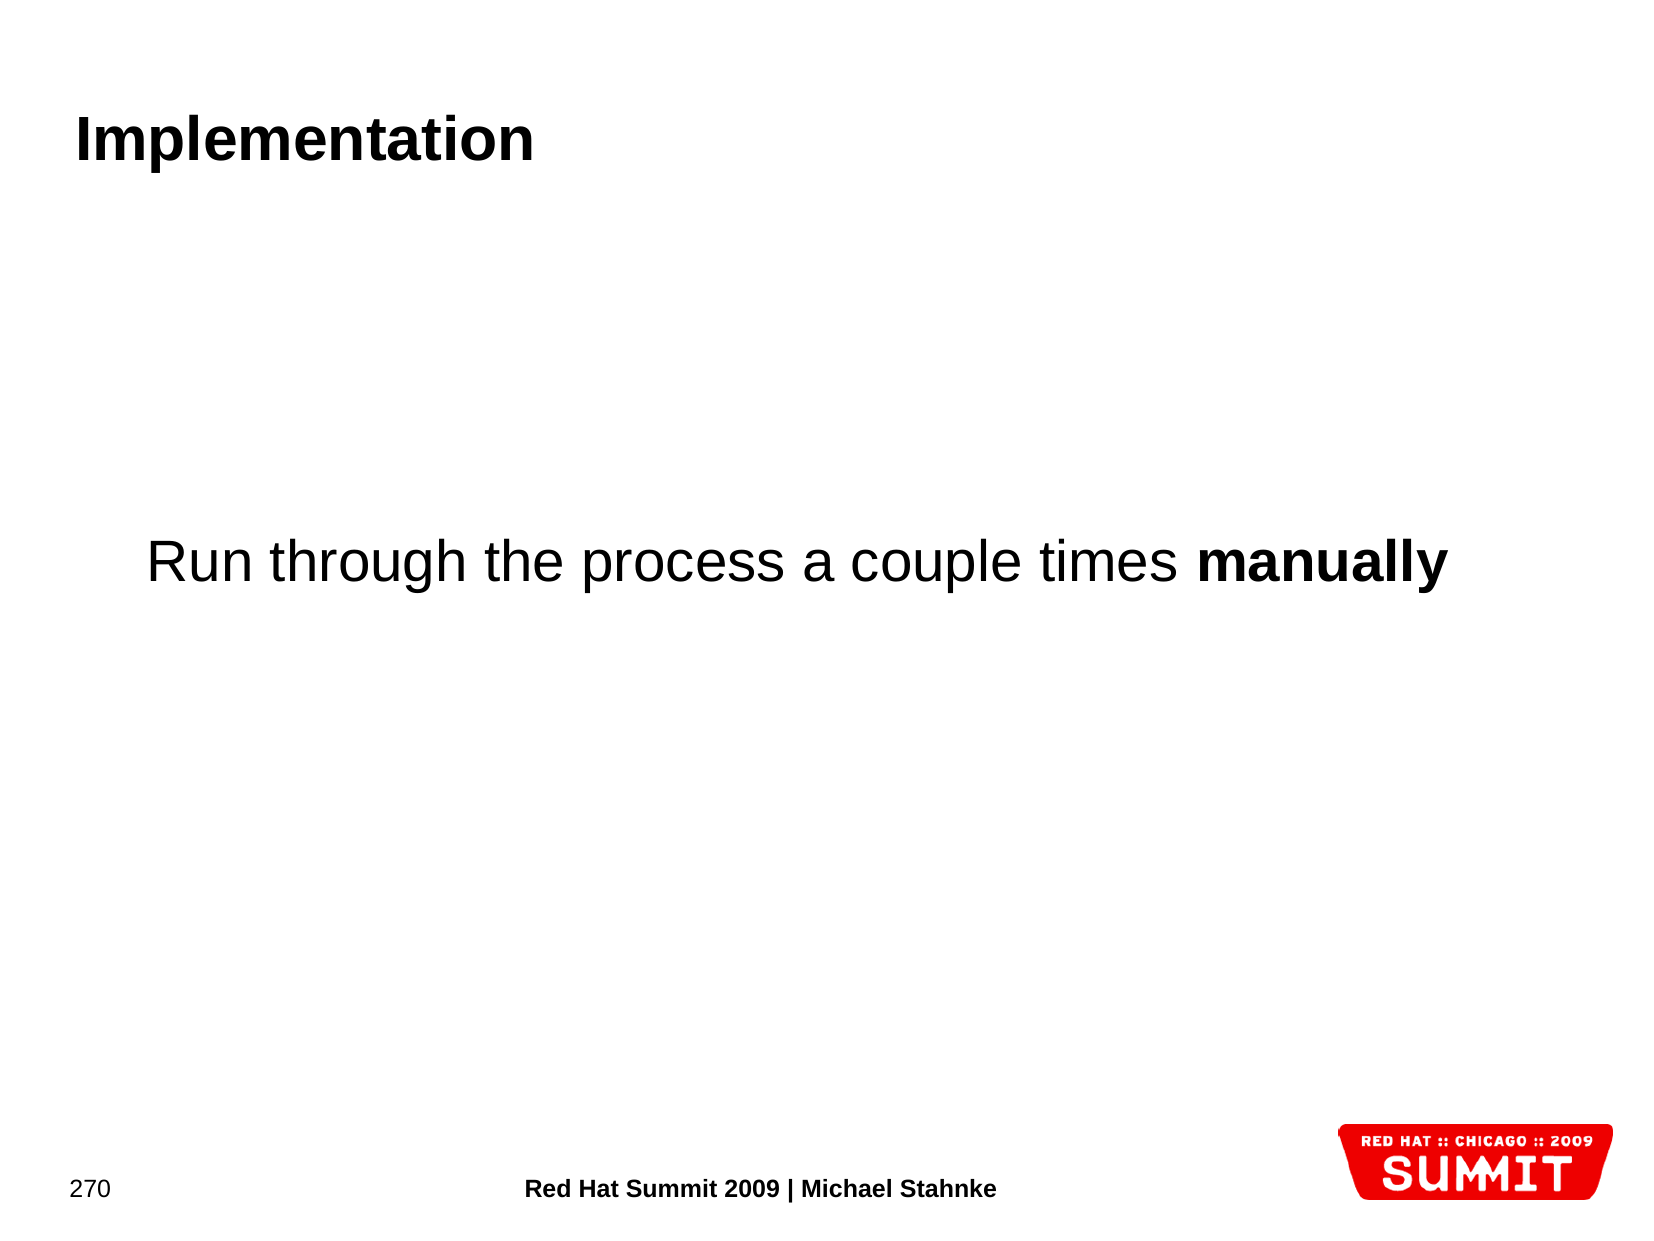

# Implementation
Run through the process a couple times manually